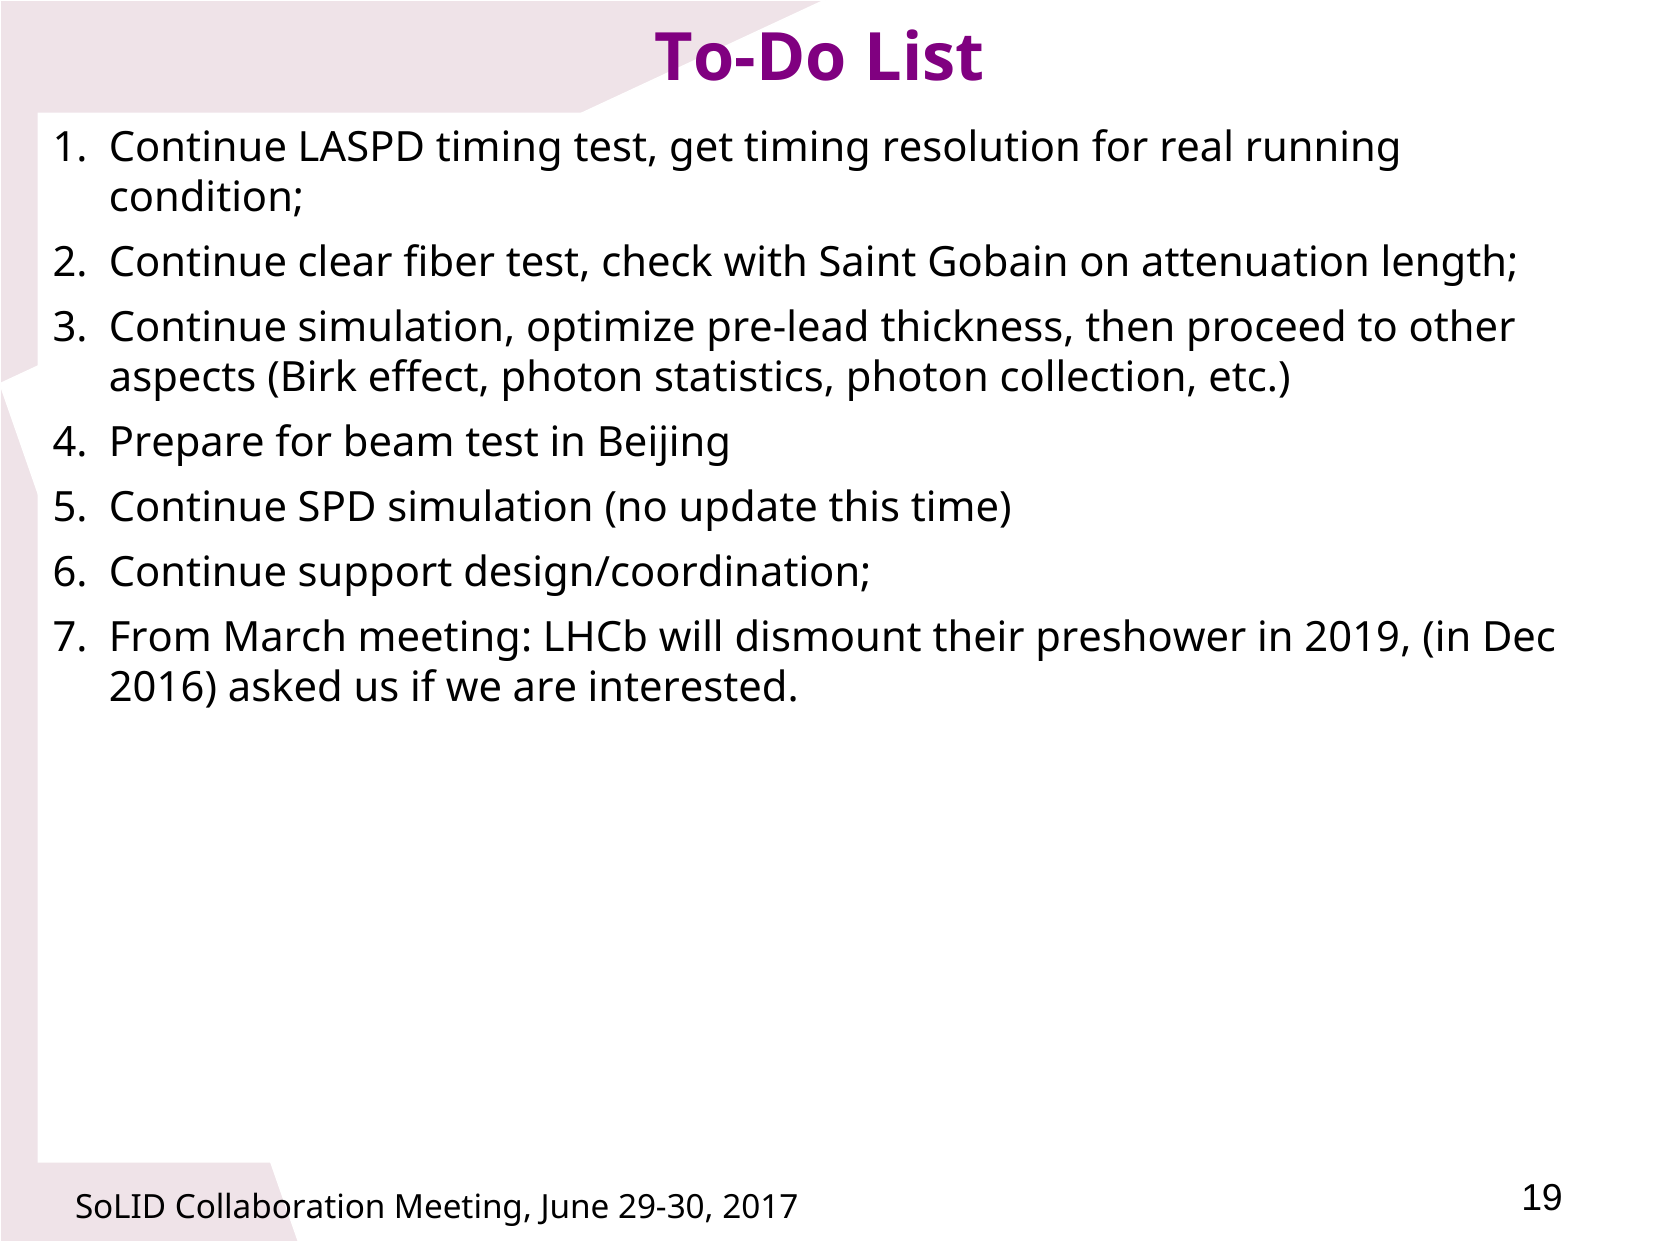

# To-Do List
Continue LASPD timing test, get timing resolution for real running condition;
Continue clear fiber test, check with Saint Gobain on attenuation length;
Continue simulation, optimize pre-lead thickness, then proceed to other aspects (Birk effect, photon statistics, photon collection, etc.)
Prepare for beam test in Beijing
Continue SPD simulation (no update this time)
Continue support design/coordination;
From March meeting: LHCb will dismount their preshower in 2019, (in Dec 2016) asked us if we are interested.
19